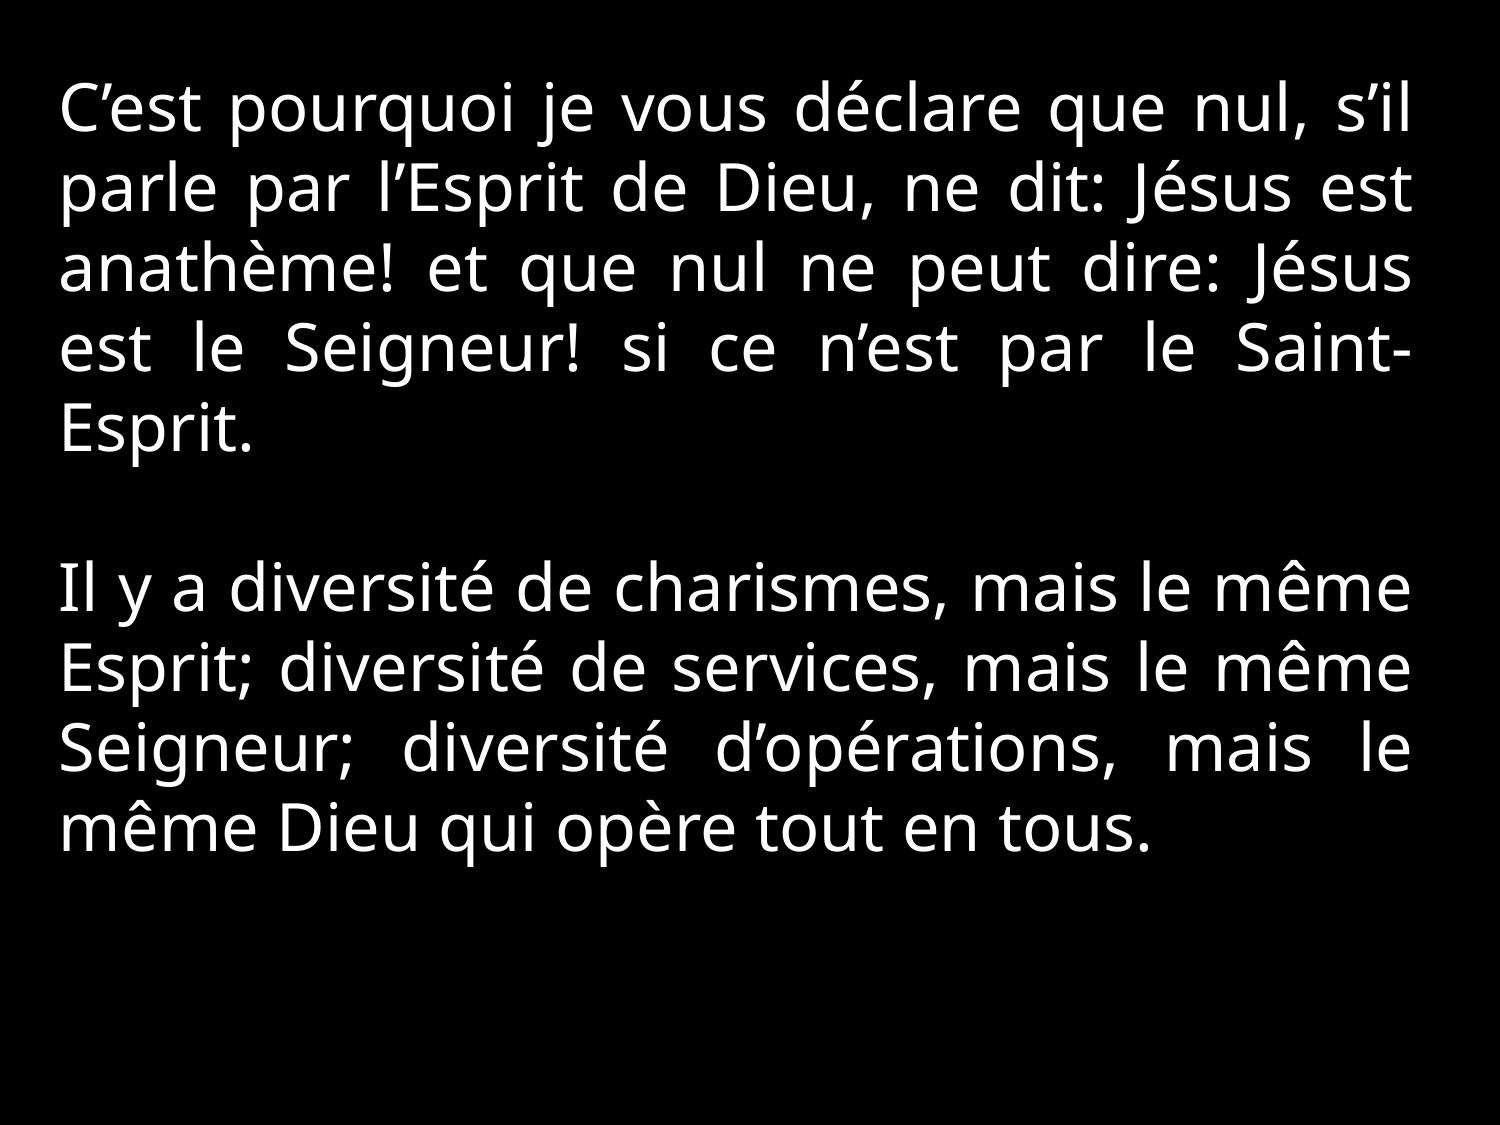

C’est pourquoi je vous déclare que nul, s’il parle par l’Esprit de Dieu, ne dit: Jésus est anathème! et que nul ne peut dire: Jésus est le Seigneur! si ce n’est par le Saint-Esprit.
Il y a diversité de charismes, mais le même Esprit; diversité de services, mais le même Seigneur; diversité d’opérations, mais le même Dieu qui opère tout en tous.